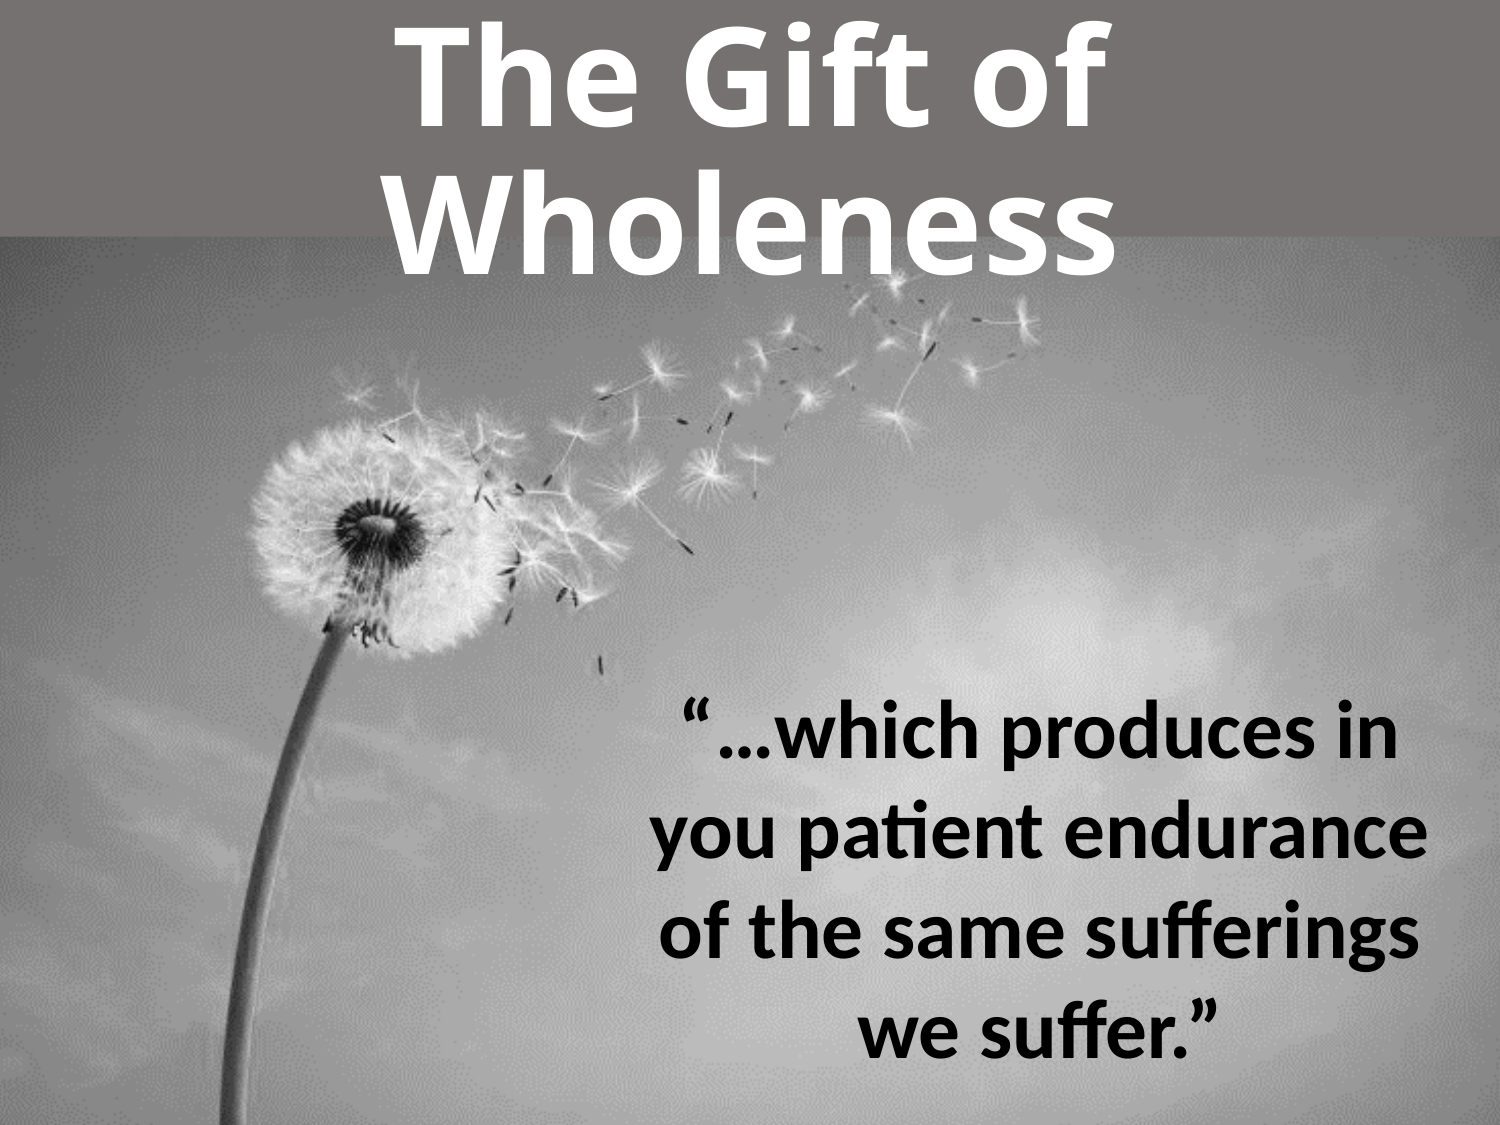

# The Gift of Wholeness
“…which produces in you patient endurance of the same sufferings we suffer.”